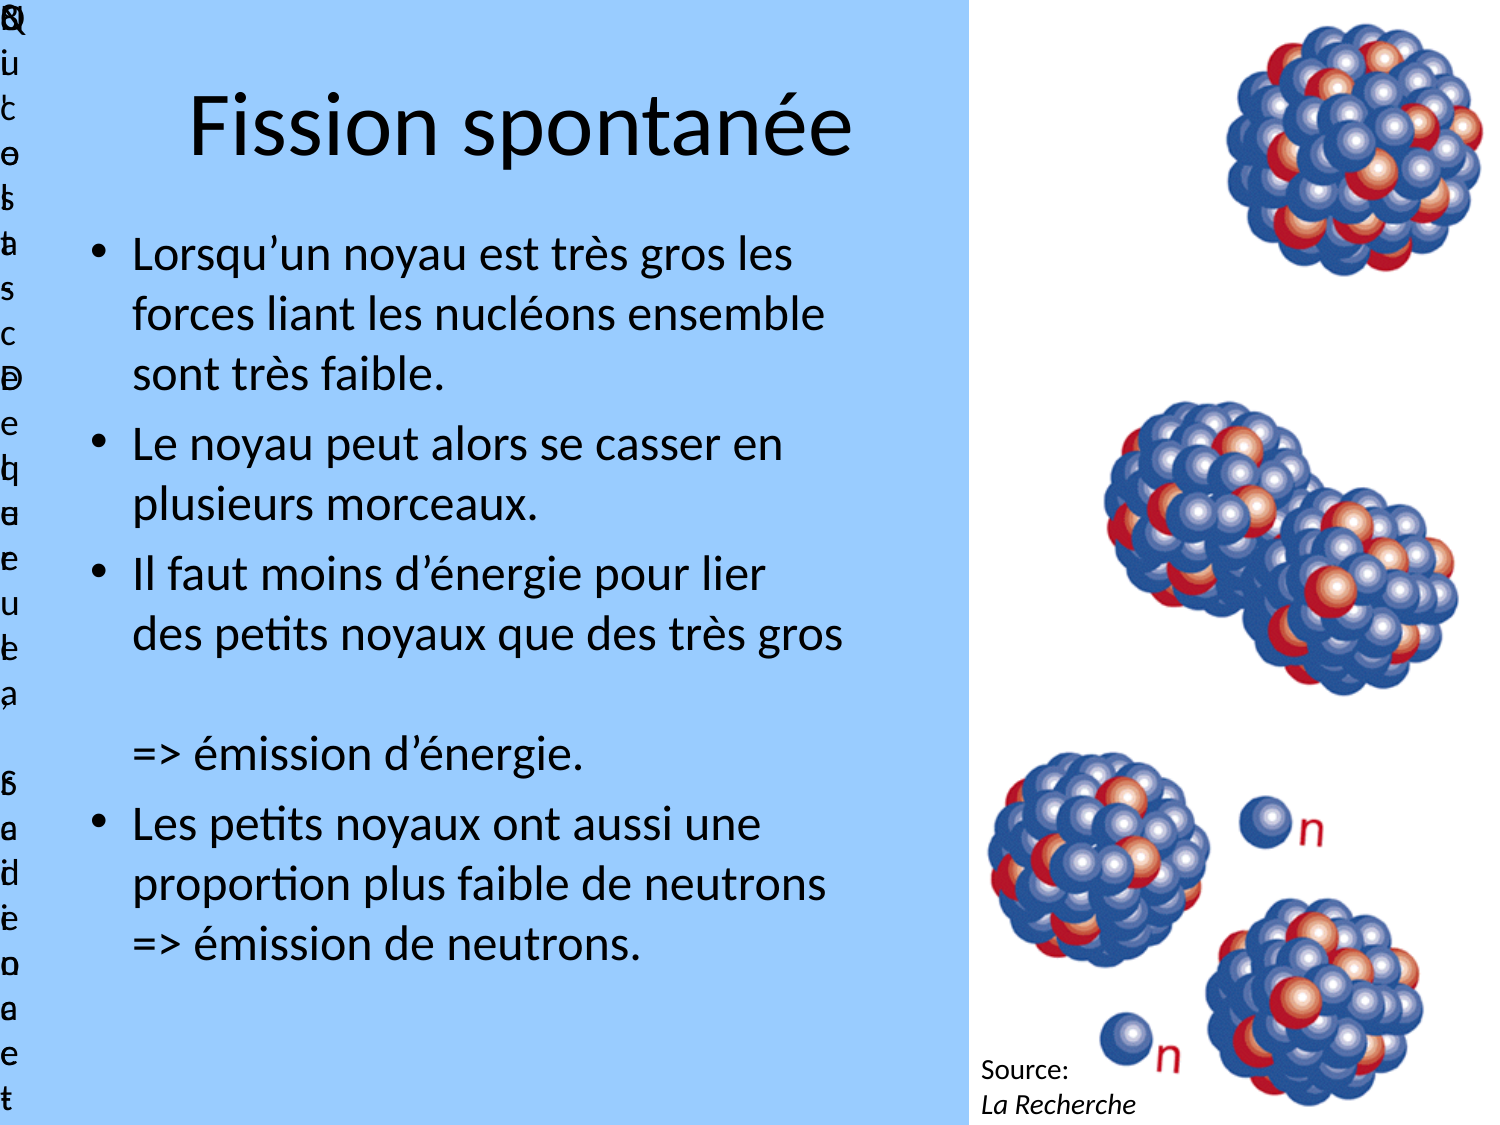

Nicolas Delerue, Science-ACO http://science-aco.fr http://nicolas.delerue.org
Qu'est-ce que la radioactivité?
# Fission spontanée
Lorsqu’un noyau est très gros les forces liant les nucléons ensemble sont très faible.
Le noyau peut alors se casser en plusieurs morceaux.
Il faut moins d’énergie pour lier des petits noyaux que des très gros
=> émission d’énergie.
Les petits noyaux ont aussi une proportion plus faible de neutrons
=> émission de neutrons.
Source:
La Recherche